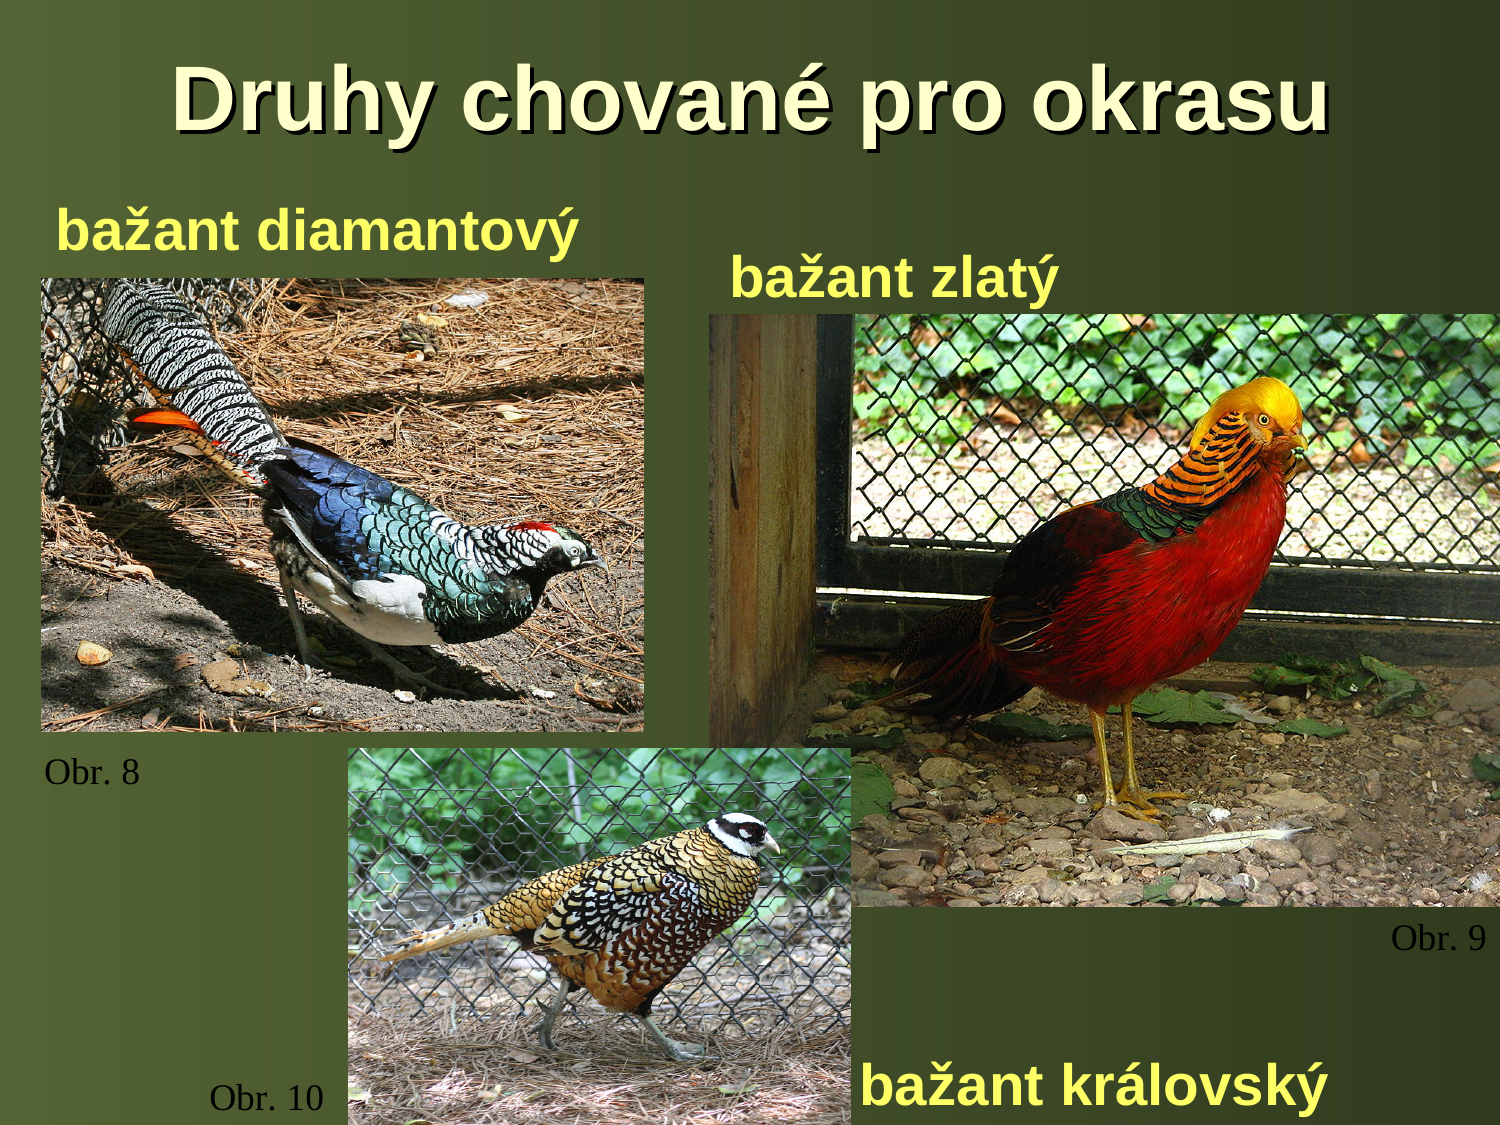

# Druhy chované pro okrasu
bažant diamantový
bažant zlatý
Obr. 8
Obr. 9
bažant královský
Obr. 10